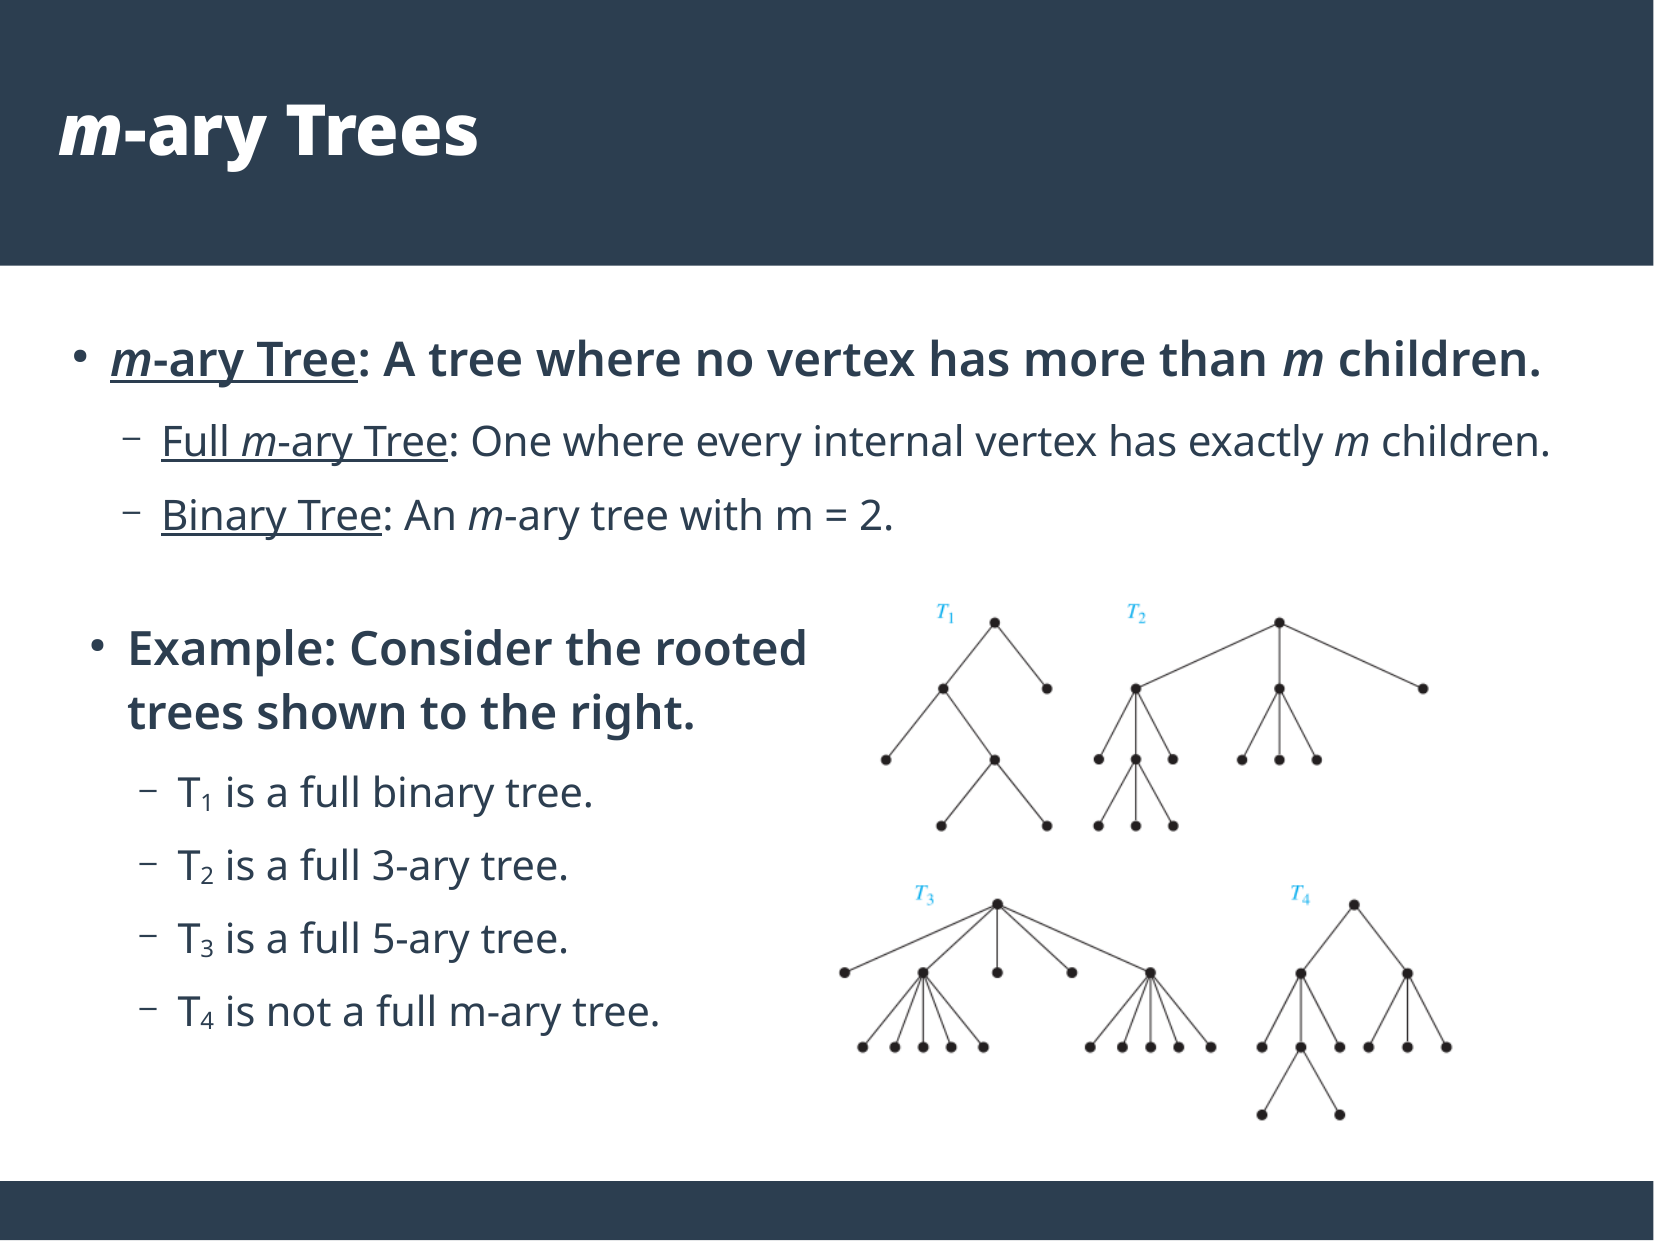

# m-ary Trees
m-ary Tree: A tree where no vertex has more than m children.
Full m-ary Tree: One where every internal vertex has exactly m children.
Binary Tree: An m-ary tree with m = 2.
Example: Consider the rooted trees shown to the right.
T1 is a full binary tree.
T2 is a full 3-ary tree.
T3 is a full 5-ary tree.
T4 is not a full m-ary tree.